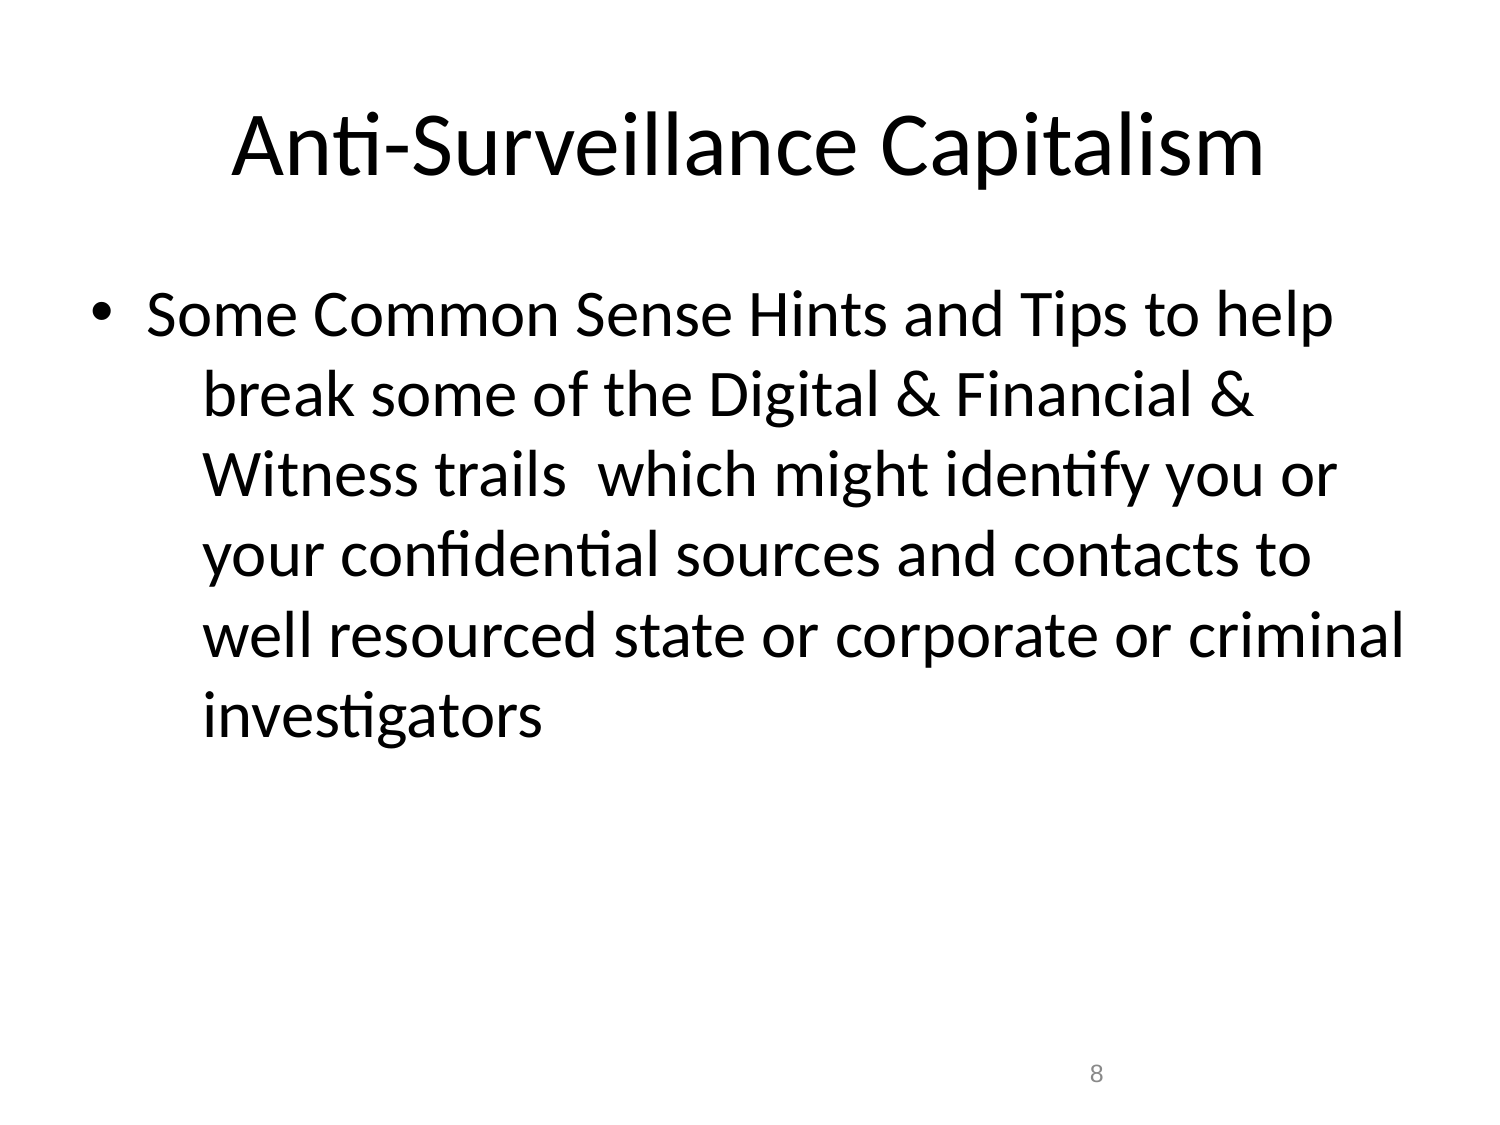

# Anti-Surveillance Capitalism
Some Common Sense Hints and Tips to help break some of the Digital & Financial & Witness trails which might identify you or your confidential sources and contacts to well resourced state or corporate or criminal investigators
8